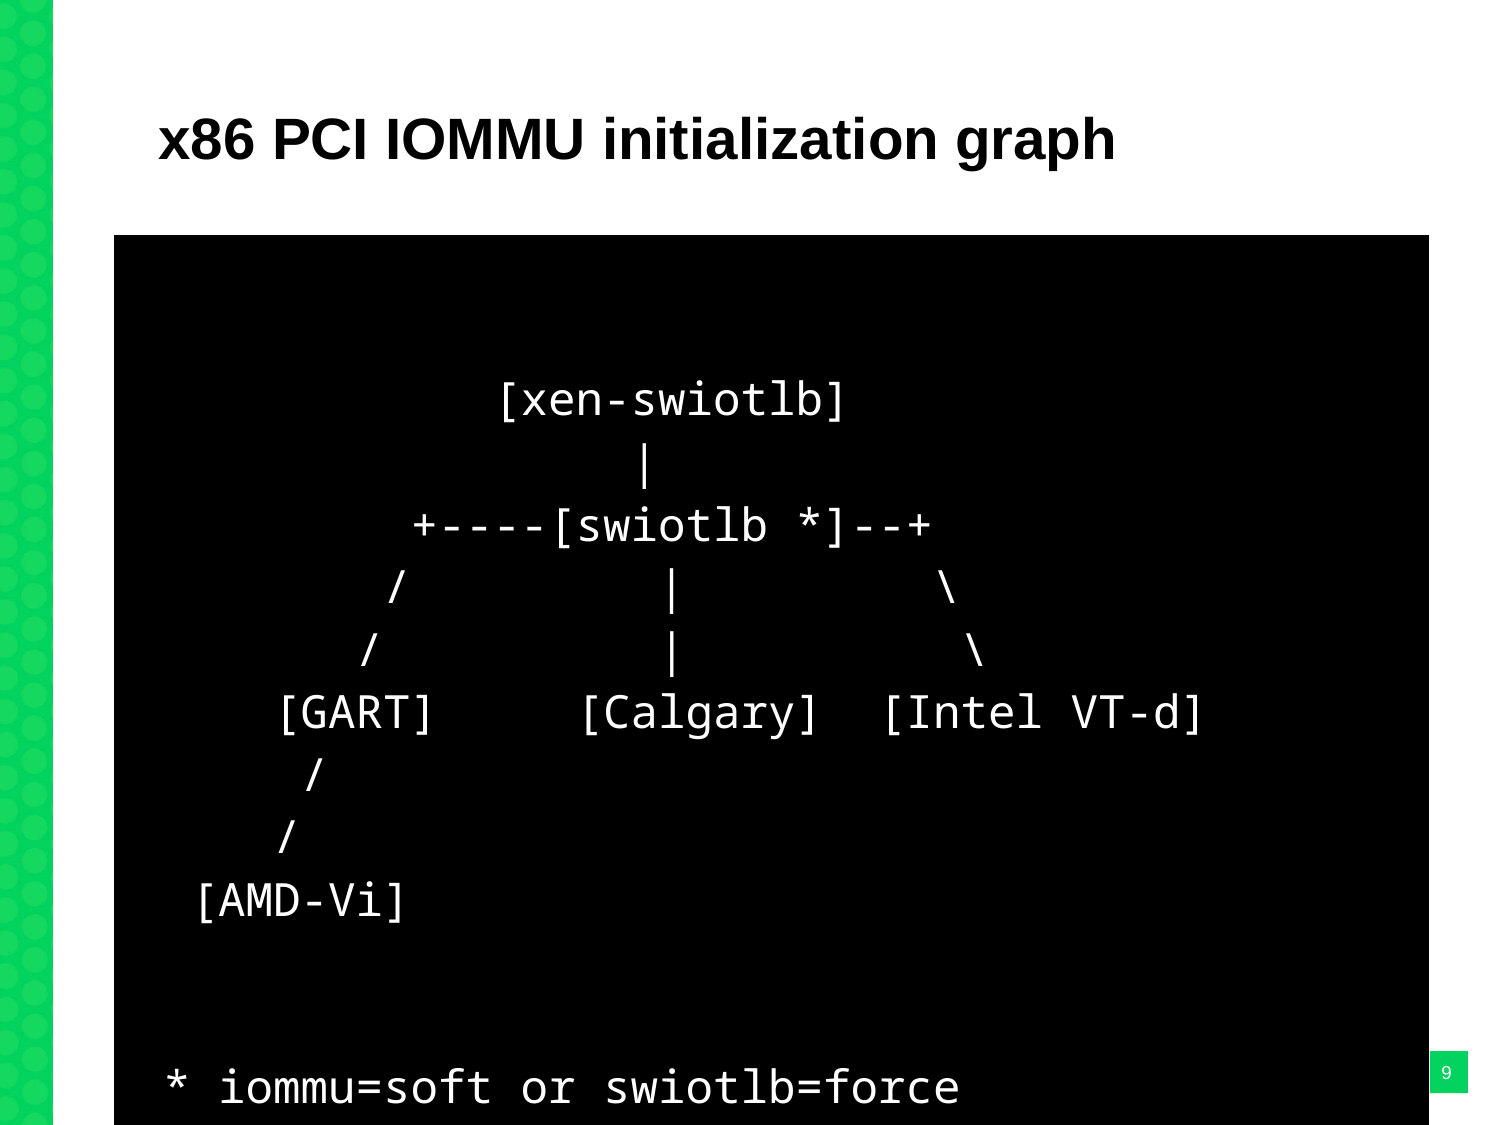

# x86 PCI IOMMU initialization graph
| [xen-swiotlb] | +----[swiotlb \*]--+ / | \ / | \ [GART] [Calgary] [Intel VT-d] / / [AMD-Vi] \* iommu=soft or swiotlb=force |
| --- |